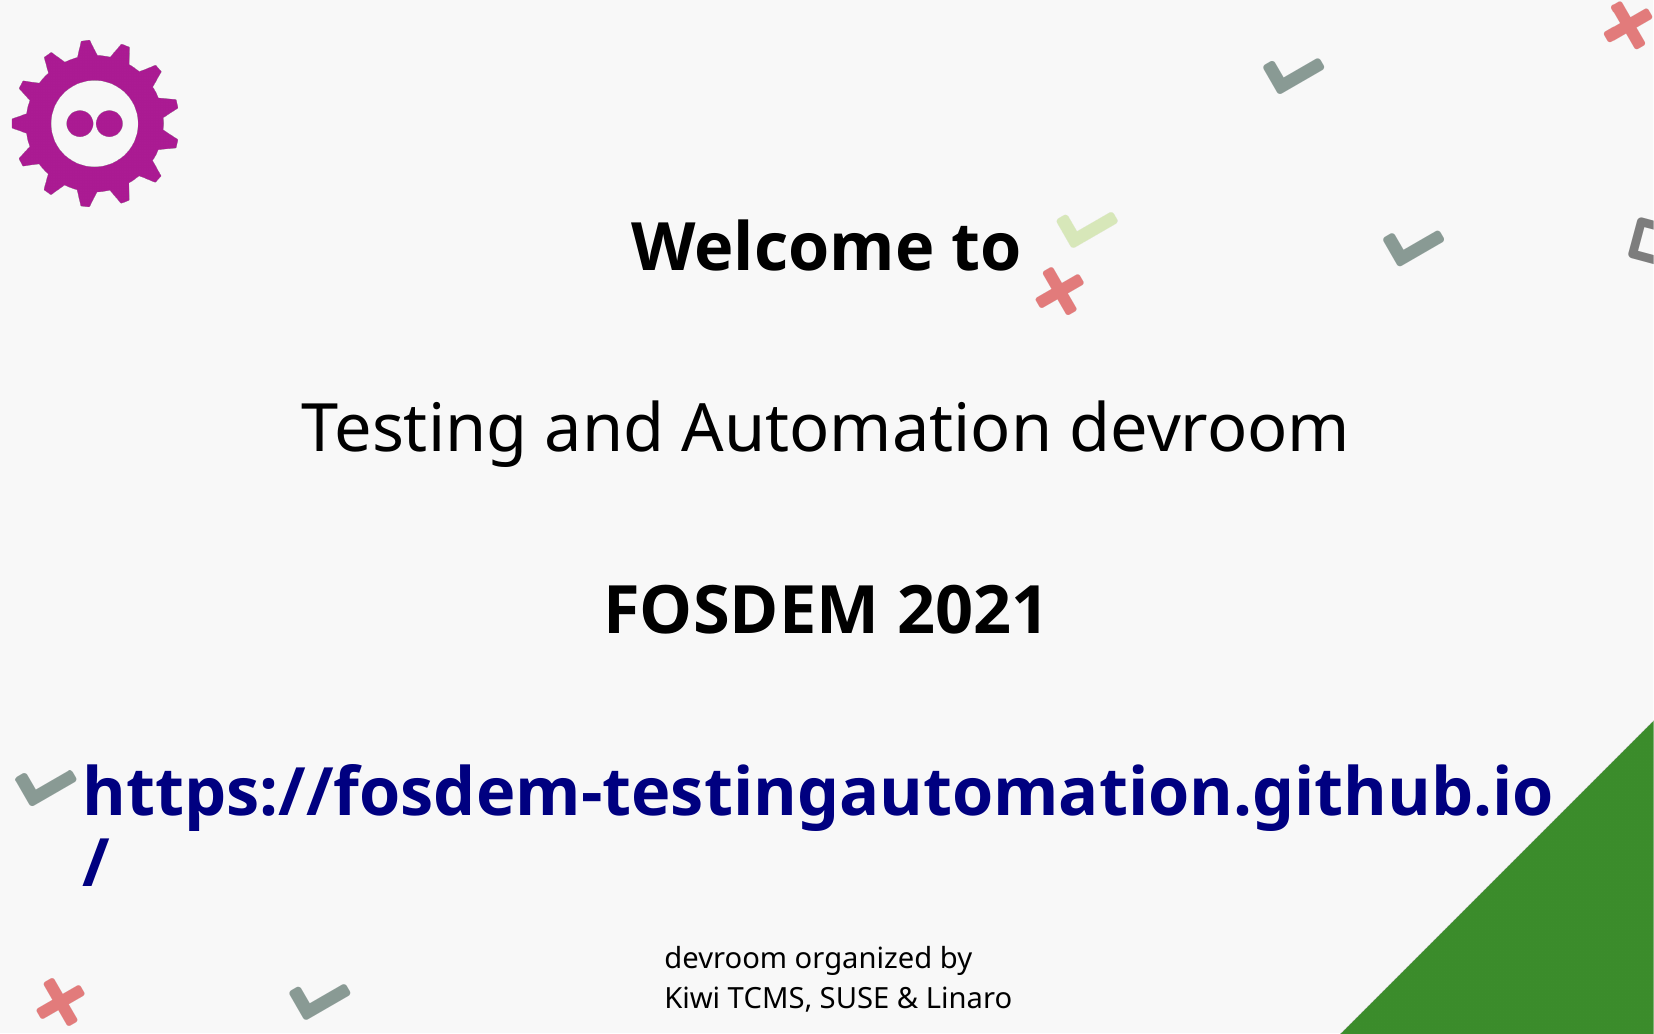

# Welcome to
Testing and Automation devroom
FOSDEM 2021
https://fosdem-testingautomation.github.io/